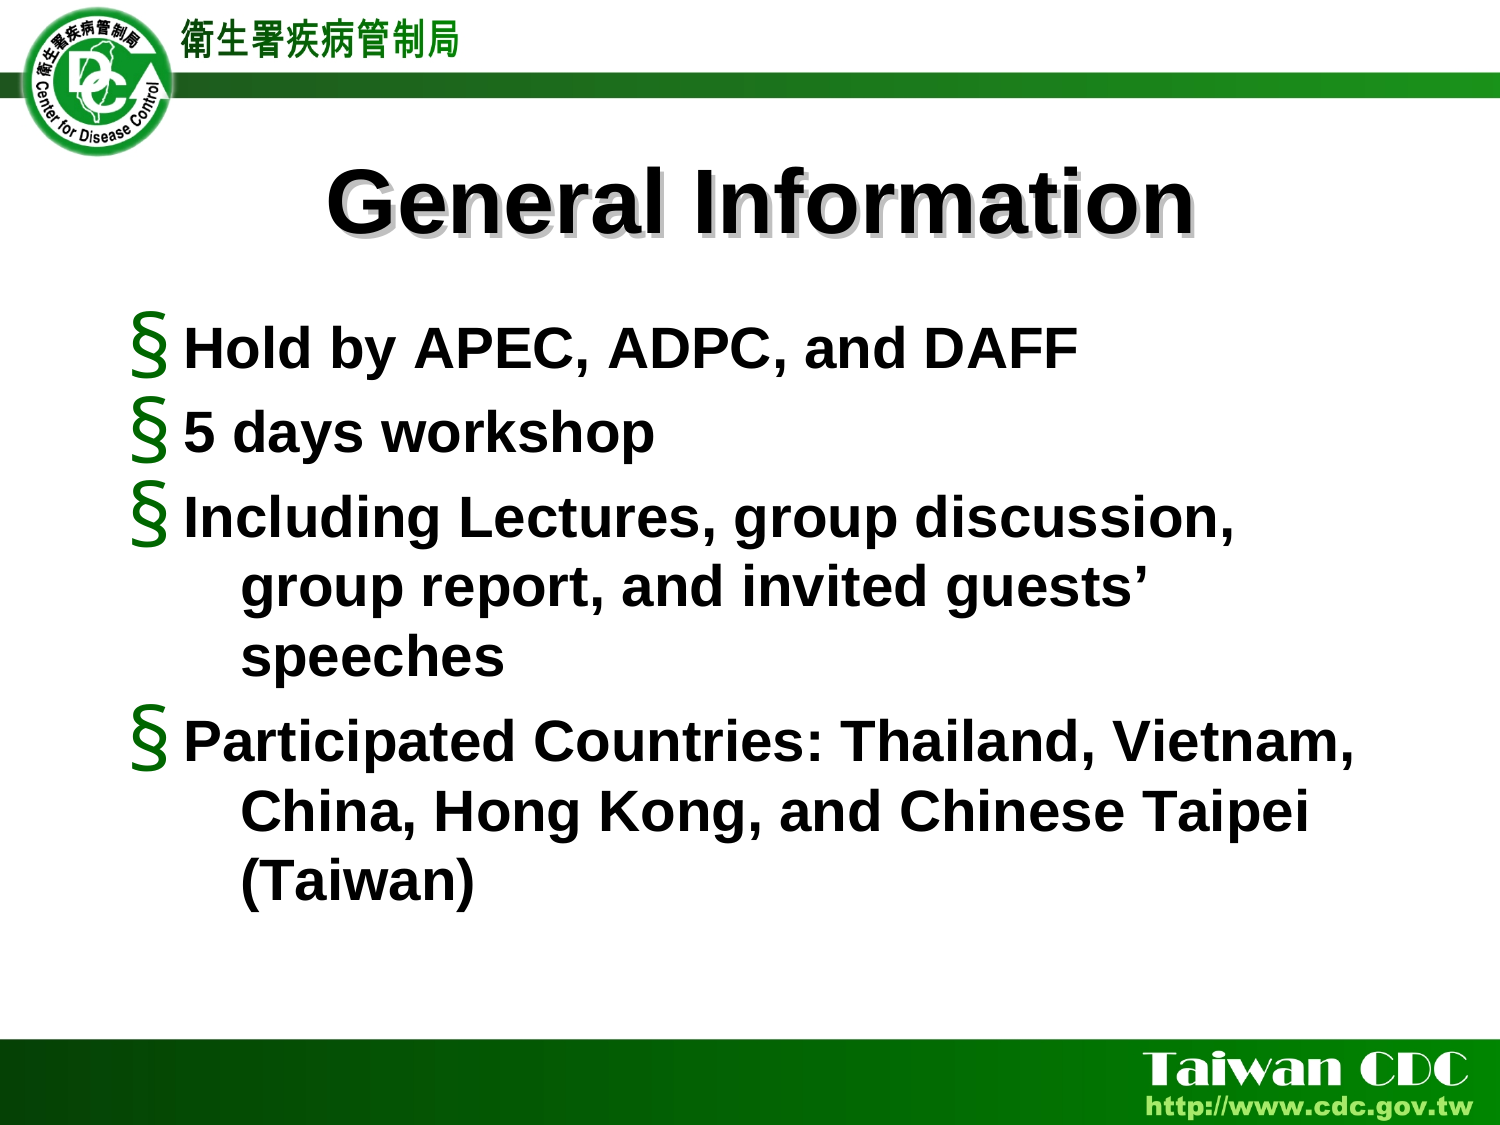

# General Information
Hold by APEC, ADPC, and DAFF
5 days workshop
Including Lectures, group discussion, group report, and invited guests’ speeches
Participated Countries: Thailand, Vietnam, China, Hong Kong, and Chinese Taipei (Taiwan)